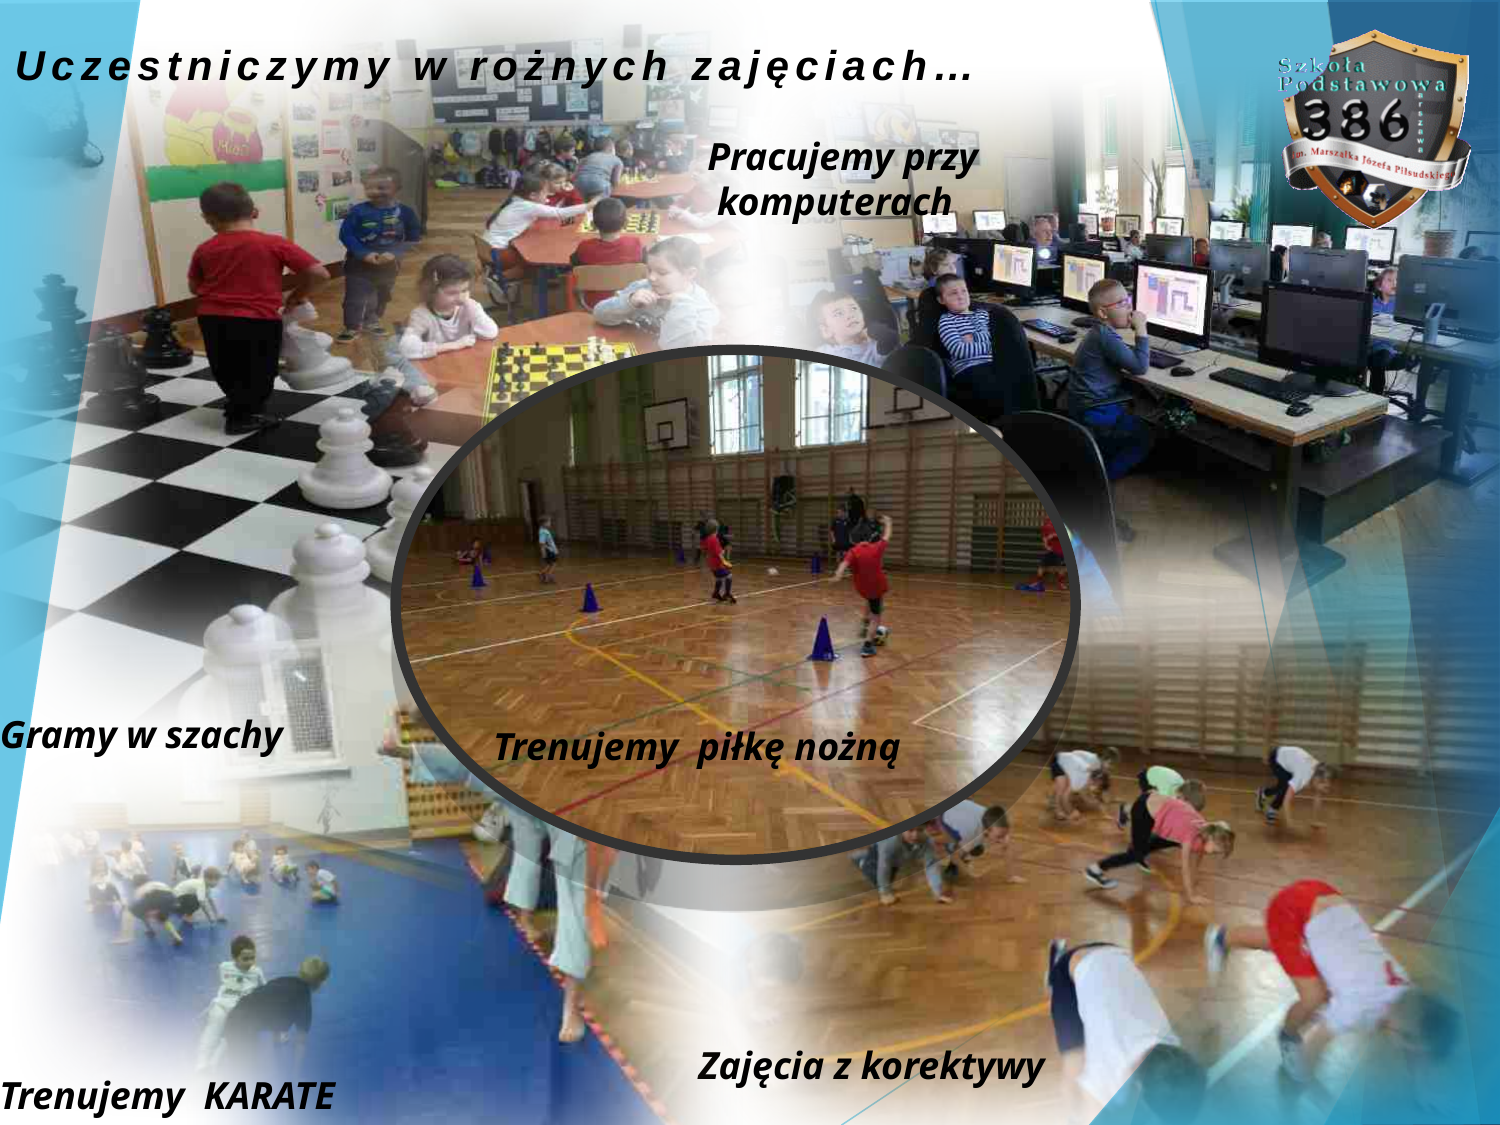

Uczestniczymy w rożnych zajęciach…
Pracujemy przy
 komputerach
Trenujemy piłkę nożną
Gramy w szachy
Zajęcia z korektywy
Trenujemy KARATE